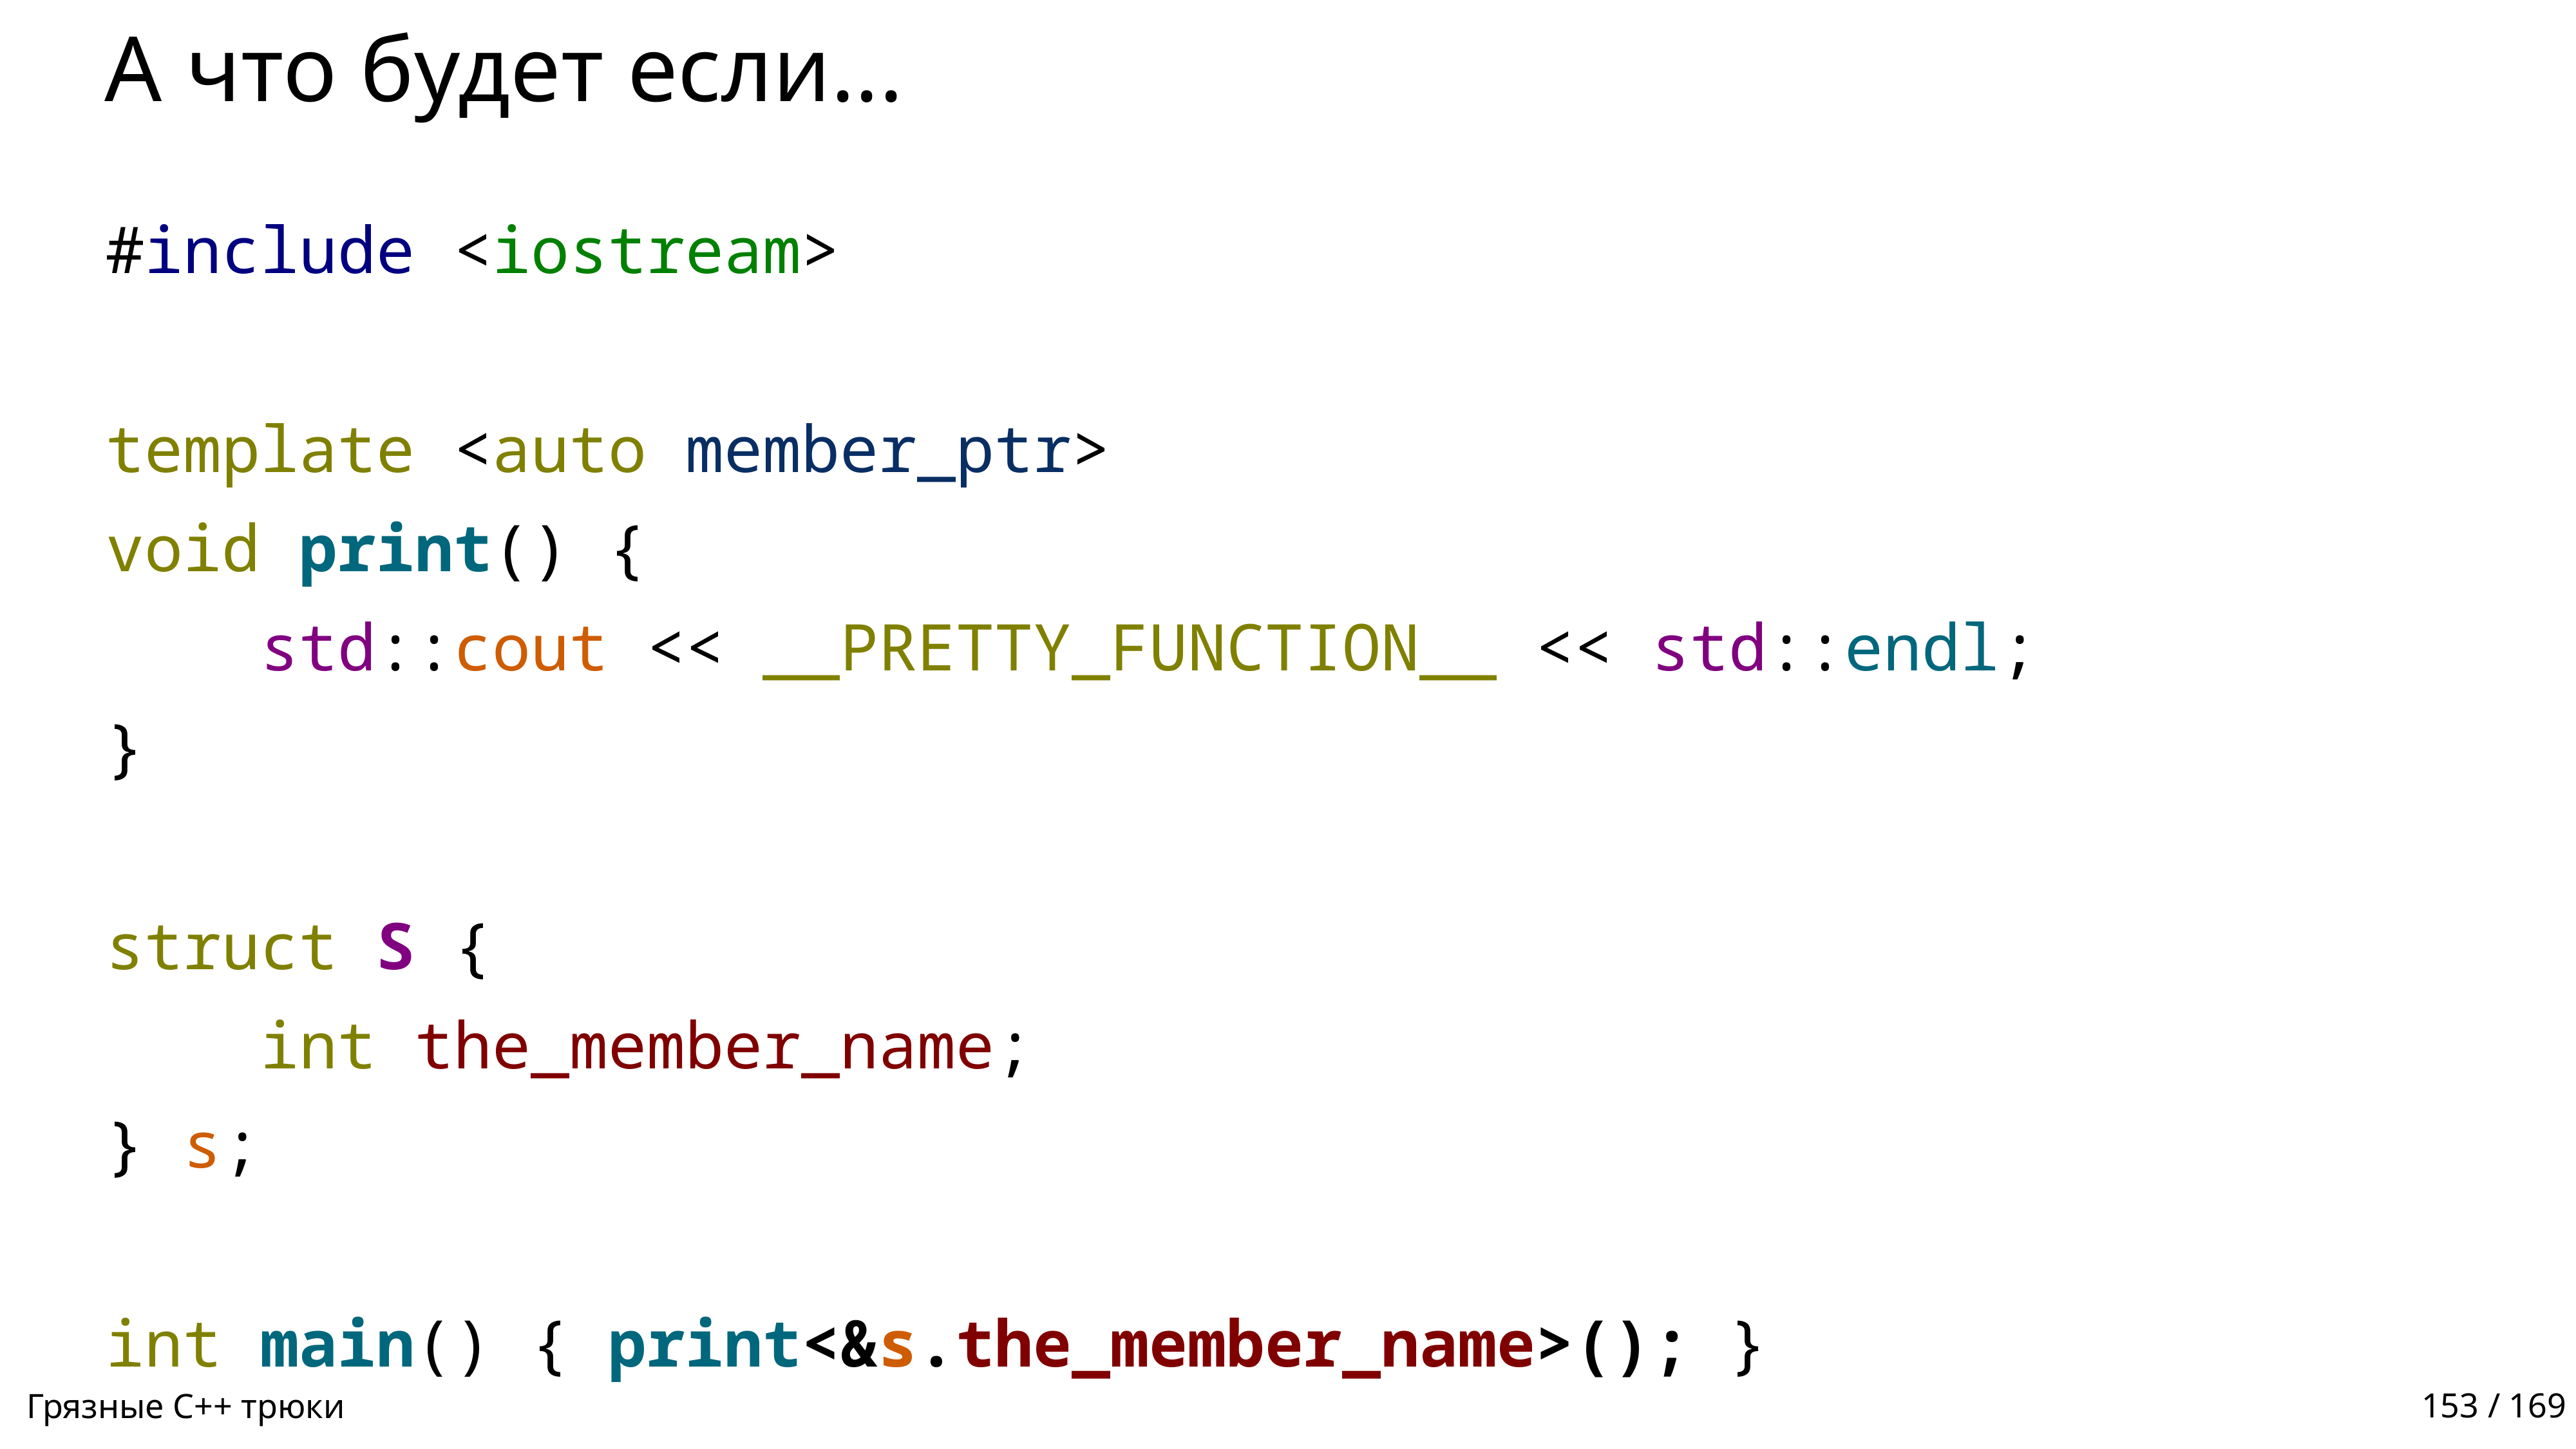

А что будет если...
#include <iostream>
template <auto member_ptr>
void print() {
 std::cout << __PRETTY_FUNCTION__ << std::endl;
}
struct S {
 int the_member_name;
} s;
int main() { print<&s.the_member_name>(); }
Грязные C++ трюки